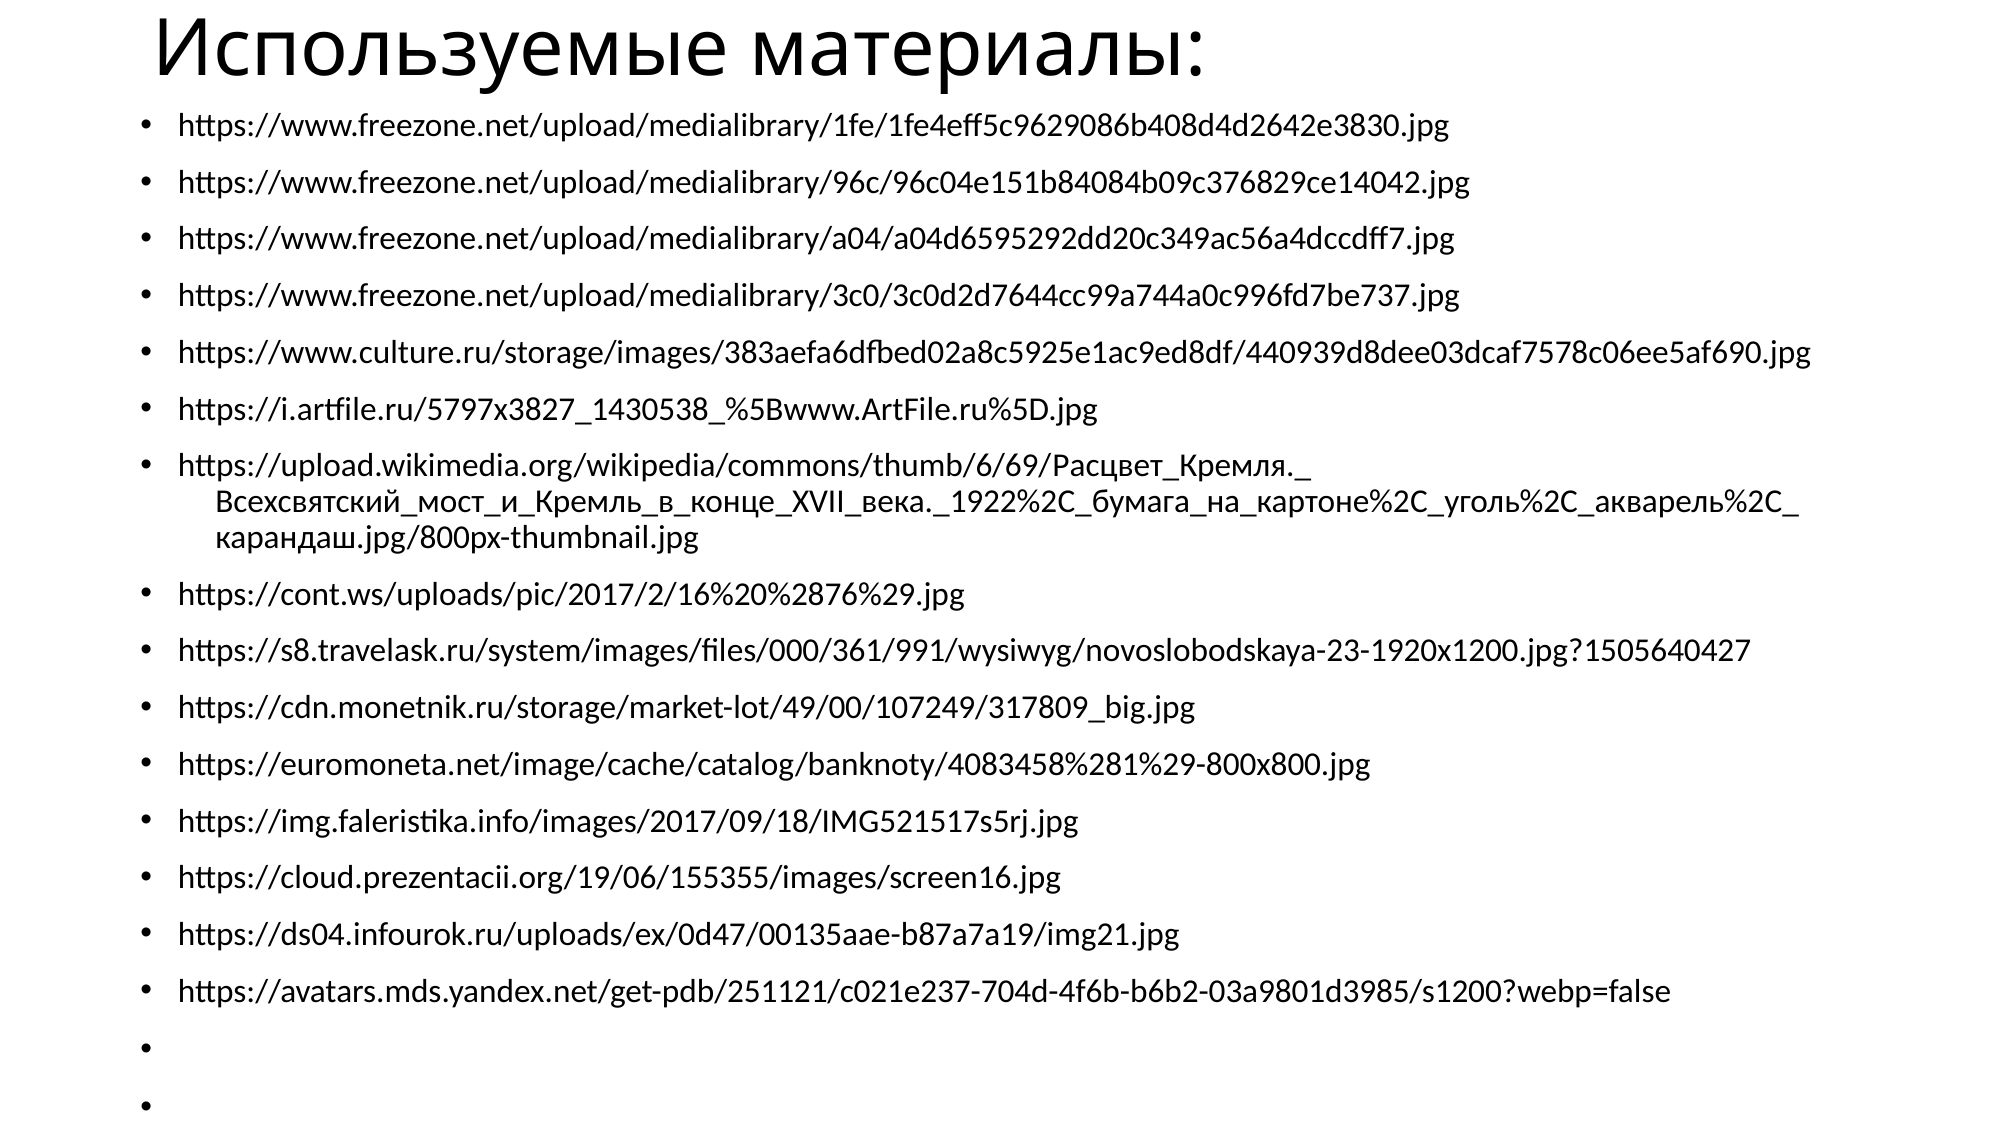

# Используемые материалы:
https://www.freezone.net/upload/medialibrary/1fe/1fe4eff5c9629086b408d4d2642e3830.jpg
https://www.freezone.net/upload/medialibrary/96c/96c04e151b84084b09c376829ce14042.jpg
https://www.freezone.net/upload/medialibrary/a04/a04d6595292dd20c349ac56a4dccdff7.jpg
https://www.freezone.net/upload/medialibrary/3c0/3c0d2d7644cc99a744a0c996fd7be737.jpg
https://www.culture.ru/storage/images/383aefa6dfbed02a8c5925e1ac9ed8df/440939d8dee03dcaf7578c06ee5af690.jpg
https://i.artfile.ru/5797x3827_1430538_%5Bwww.ArtFile.ru%5D.jpg
https://upload.wikimedia.org/wikipedia/commons/thumb/6/69/Расцвет_Кремля._Всехсвятский_мост_и_Кремль_в_конце_XVII_века._1922%2C_бумага_на_картоне%2C_уголь%2C_акварель%2C_карандаш.jpg/800px-thumbnail.jpg
https://cont.ws/uploads/pic/2017/2/16%20%2876%29.jpg
https://s8.travelask.ru/system/images/files/000/361/991/wysiwyg/novoslobodskaya-23-1920x1200.jpg?1505640427
https://cdn.monetnik.ru/storage/market-lot/49/00/107249/317809_big.jpg
https://euromoneta.net/image/cache/catalog/banknoty/4083458%281%29-800x800.jpg
https://img.faleristika.info/images/2017/09/18/IMG521517s5rj.jpg
https://cloud.prezentacii.org/19/06/155355/images/screen16.jpg
https://ds04.infourok.ru/uploads/ex/0d47/00135aae-b87a7a19/img21.jpg
https://avatars.mds.yandex.net/get-pdb/251121/c021e237-704d-4f6b-b6b2-03a9801d3985/s1200?webp=false